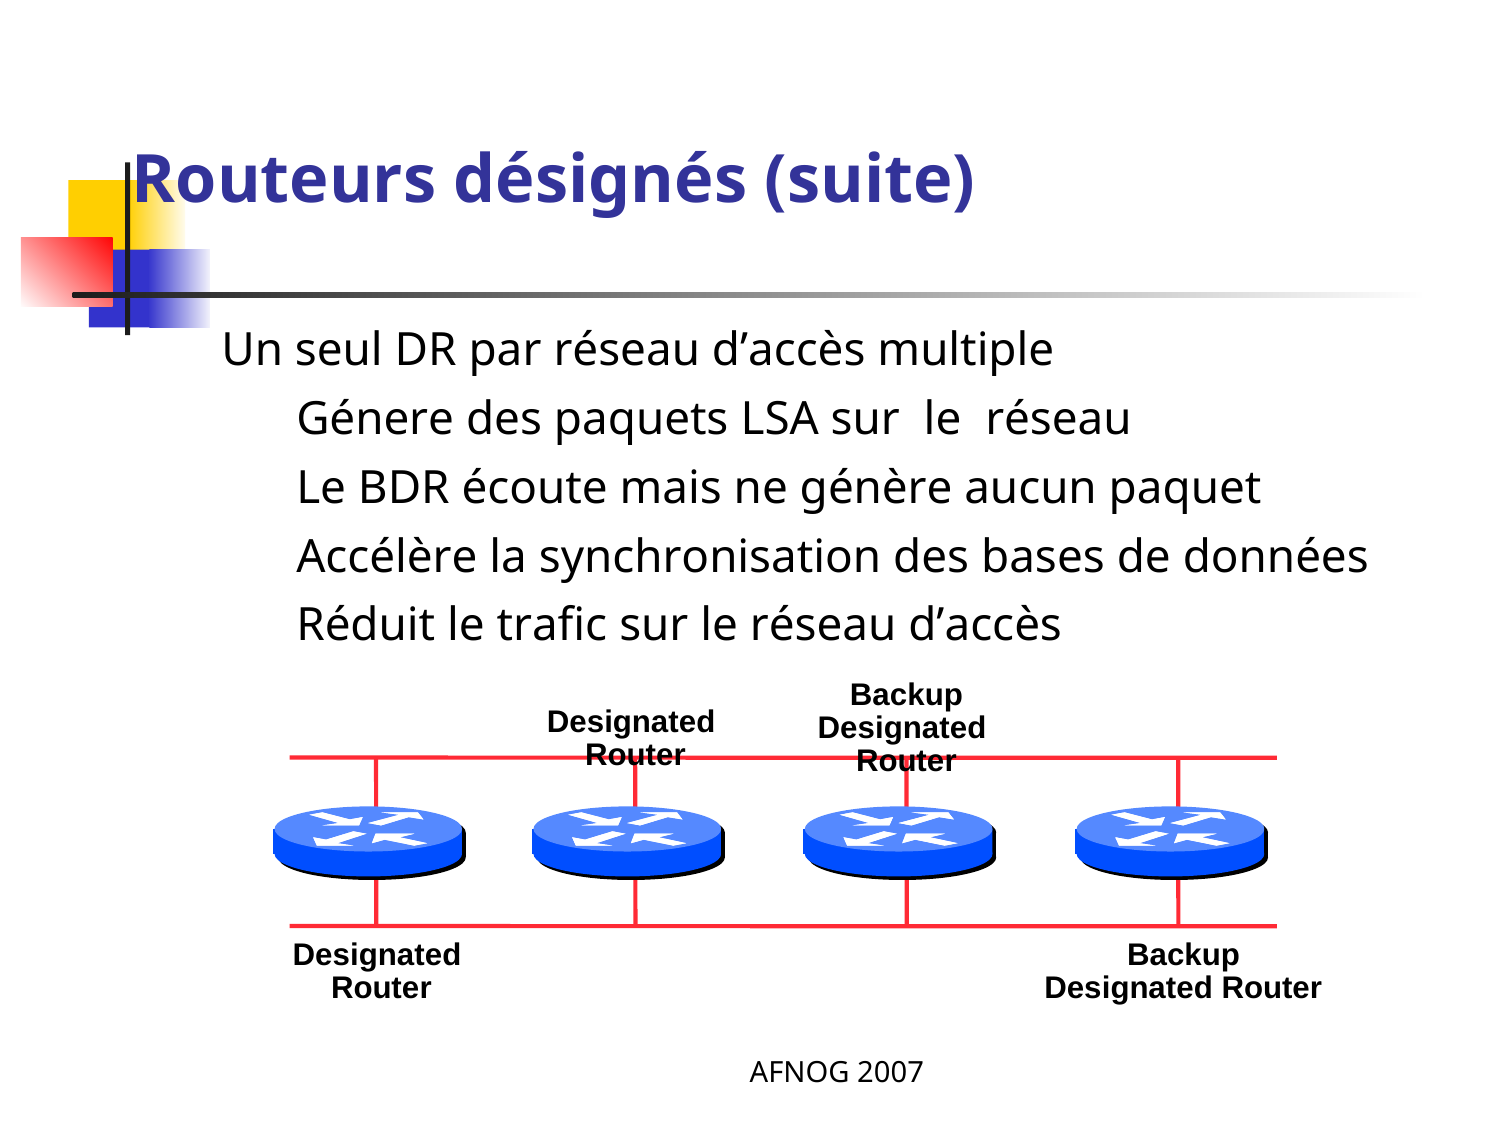

# Routeurs désignés (suite)
Un seul DR par réseau d’accès multiple
Génere des paquets LSA sur le réseau
Le BDR écoute mais ne génère aucun paquet
Accélère la synchronisation des bases de données
Réduit le trafic sur le réseau d’accès
Backup
Designated
Router
Designated
Router
Designated
Router
Backup
Designated Router
AFNOG 2007